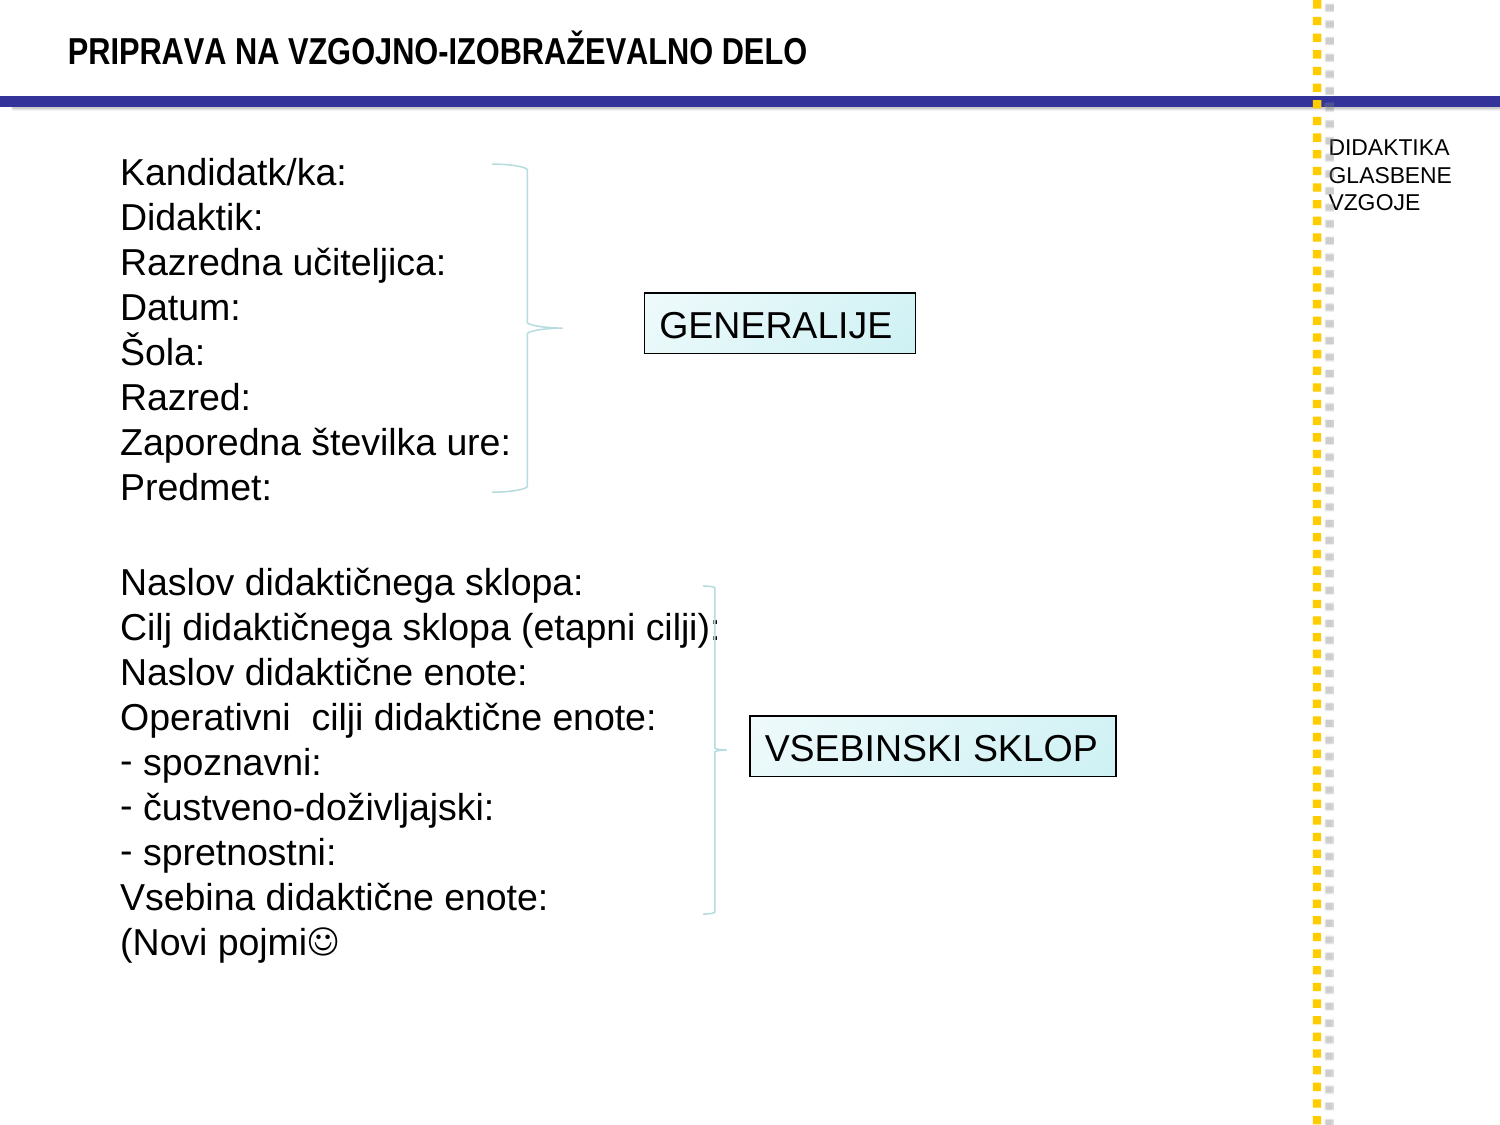

DIDAKTIKA GLASBENE VZGOJE
PRIPRAVA NA VZGOJNO-IZOBRAŽEVALNO DELO
Kandidatk/ka:
Didaktik:
Razredna učiteljica:
Datum:
Šola:
Razred:
Zaporedna številka ure:
Predmet:
GENERALIJE
Naslov didaktičnega sklopa:
Cilj didaktičnega sklopa (etapni cilji):
Naslov didaktične enote:
Operativni cilji didaktične enote:
 spoznavni:
 čustveno-doživljajski:
 spretnostni:
Vsebina didaktične enote:
(Novi pojmi
VSEBINSKI SKLOP